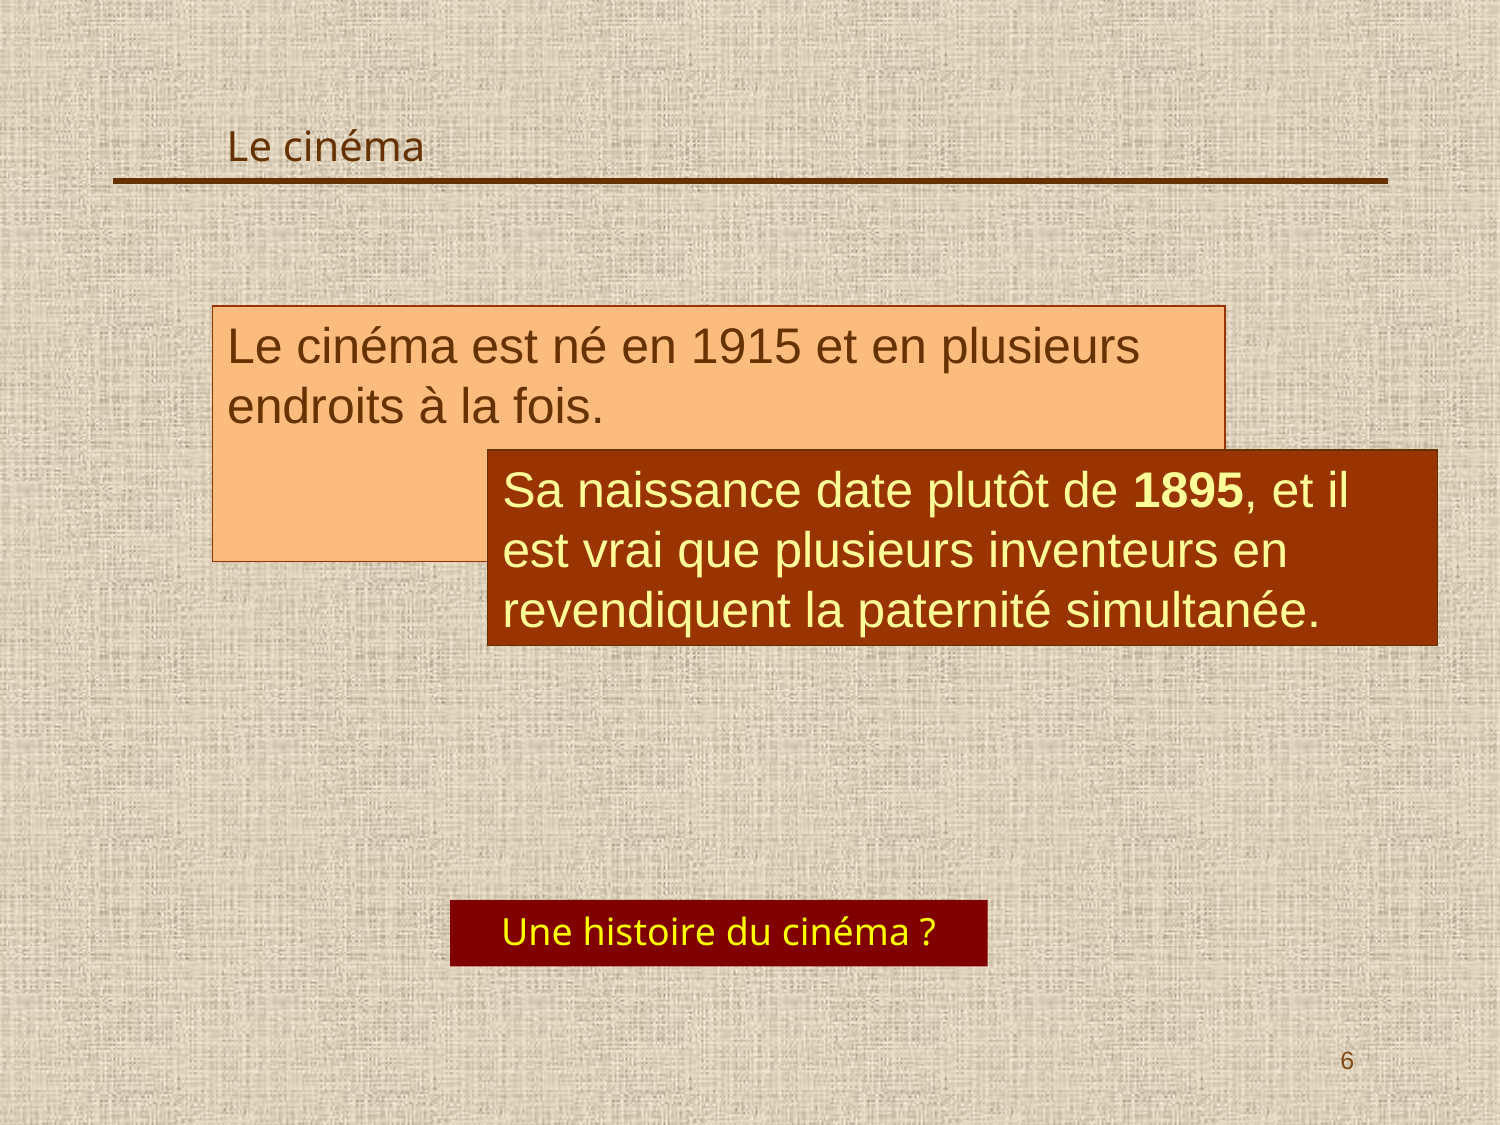

Le cinéma
Le cinéma est né en 1915 et en plusieurs endroits à la fois.
V / F ?
Sa naissance date plutôt de 1895, et il est vrai que plusieurs inventeurs en revendiquent la paternité simultanée.
Une histoire du cinéma ?
6